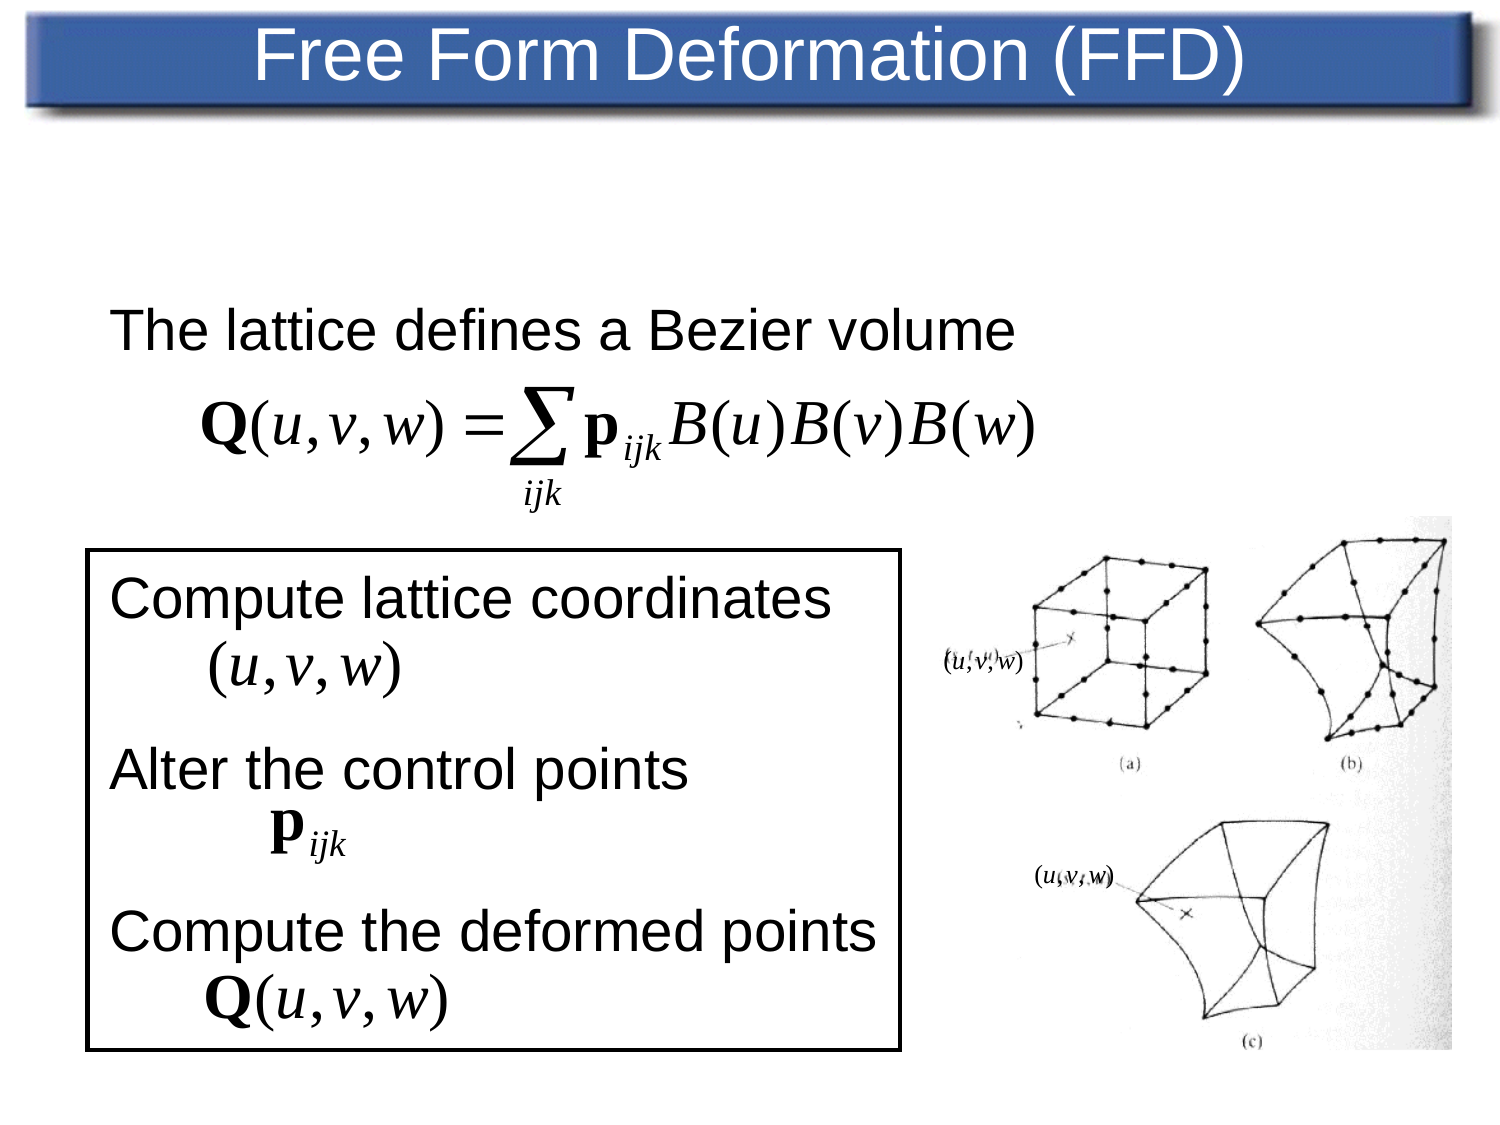

# Free Form Deformation (FFD)
The lattice defines a Bezier volume
Compute lattice coordinates
Alter the control points
Compute the deformed points